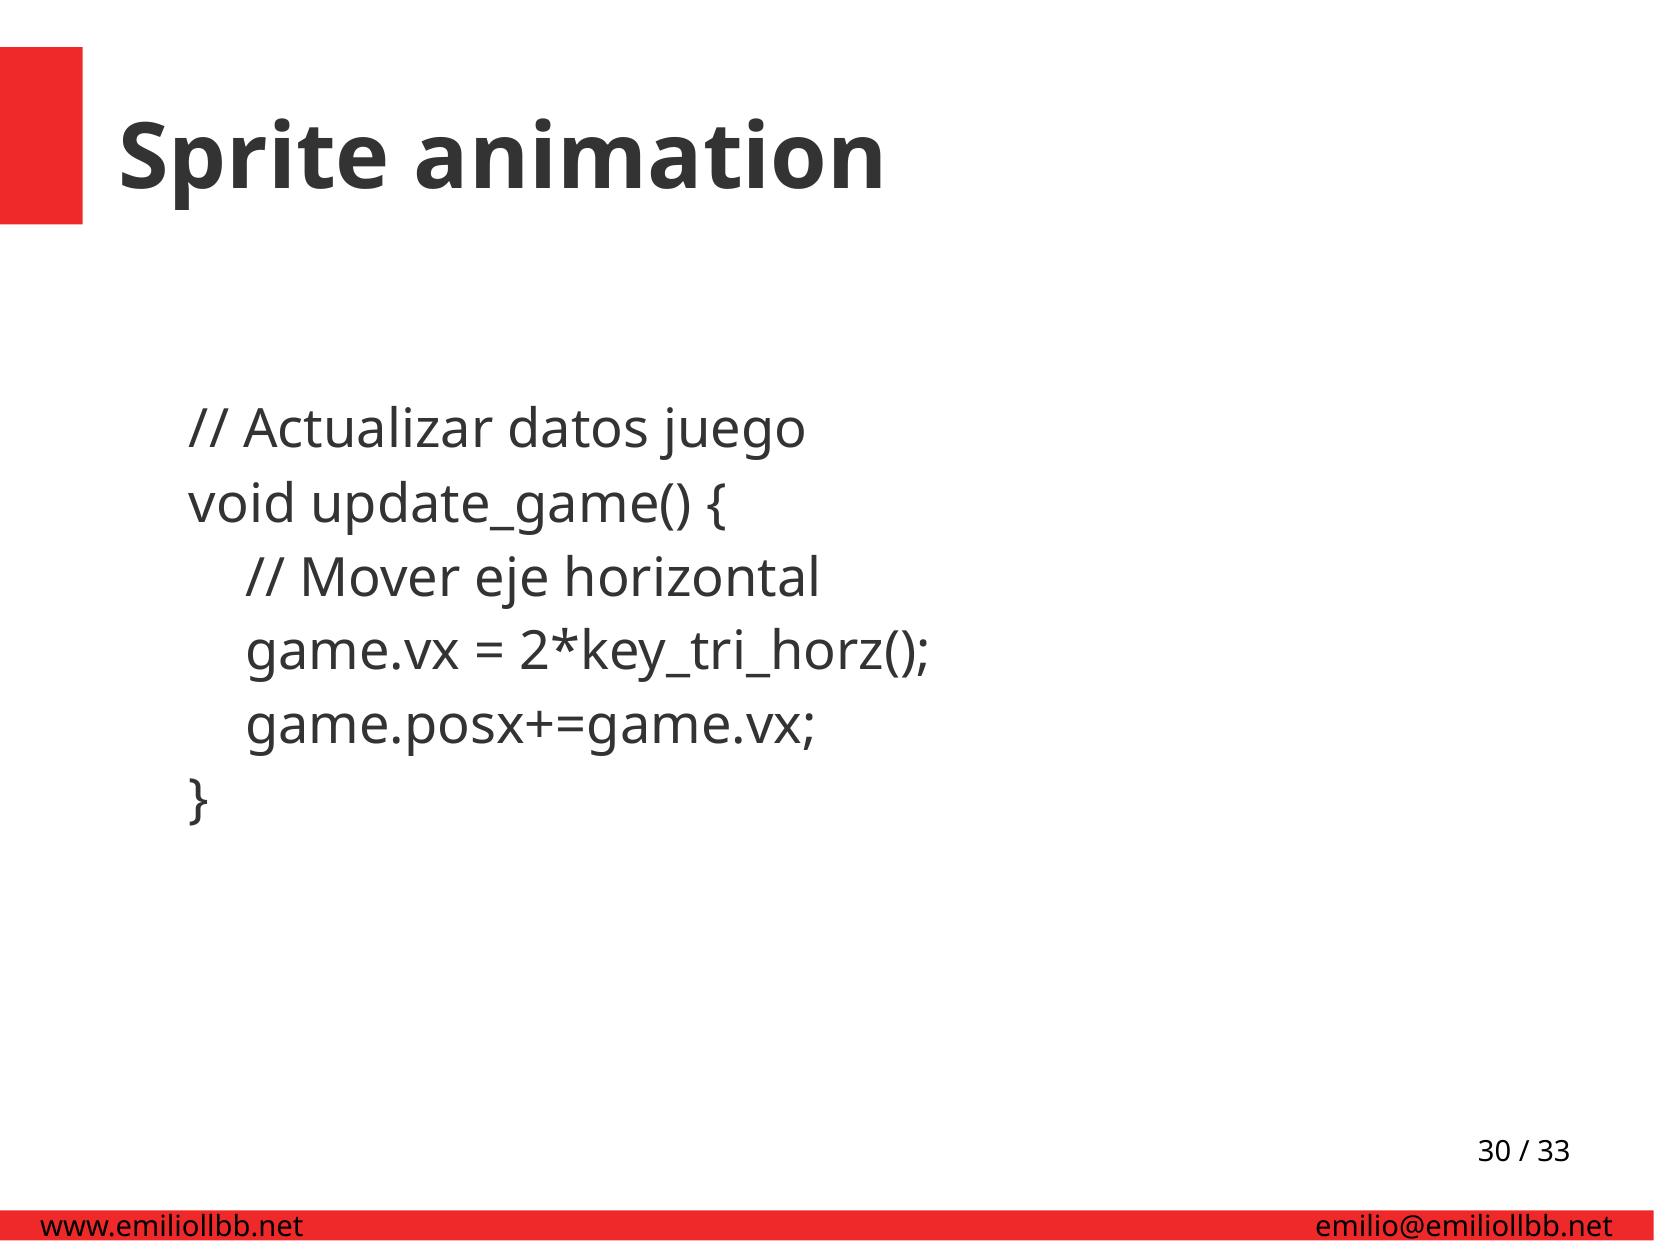

# Sprite animation
// Actualizar datos juego
void update_game() {
 // Mover eje horizontal
 game.vx = 2*key_tri_horz();
 game.posx+=game.vx;
}
30